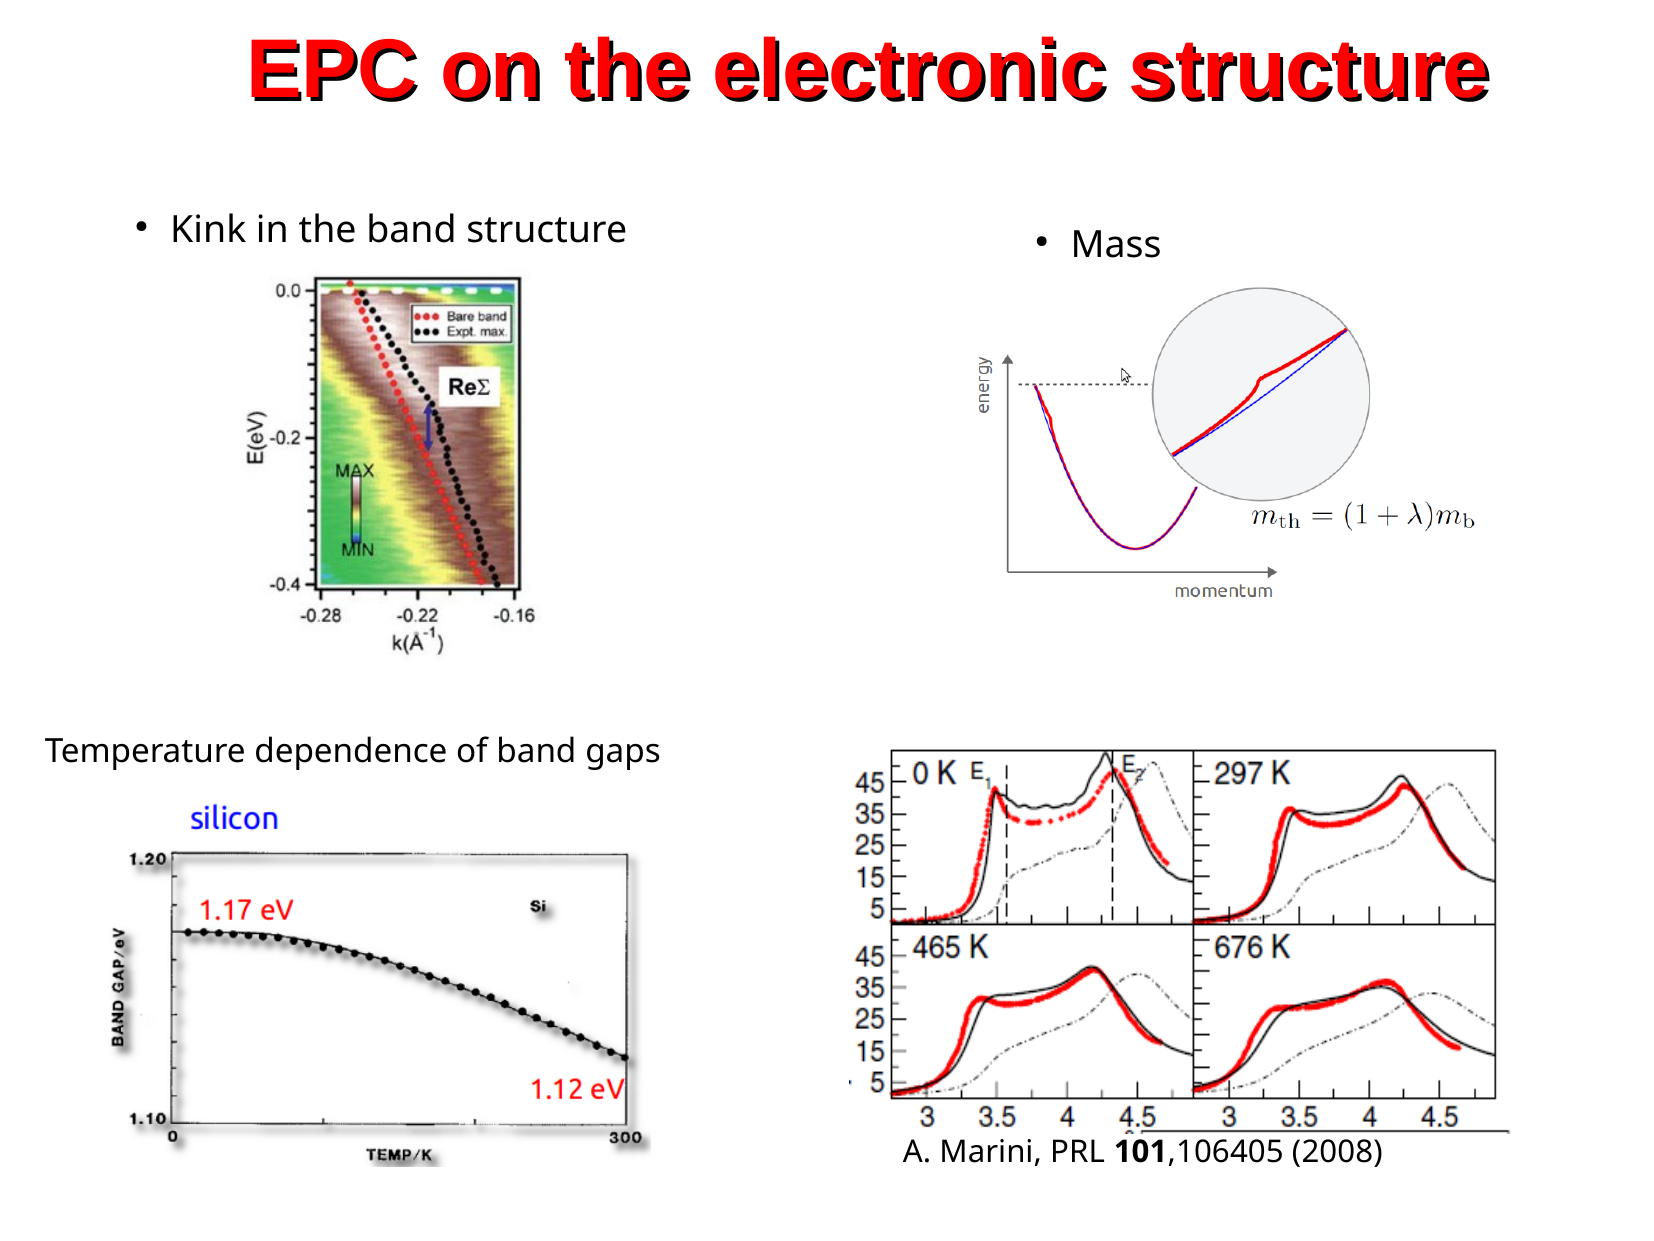

# EPC on the electronic structure
Kink in the band structure
Mass Enhancement
Temperature dependence of band gaps
A. Marini, PRL 101,106405 (2008)